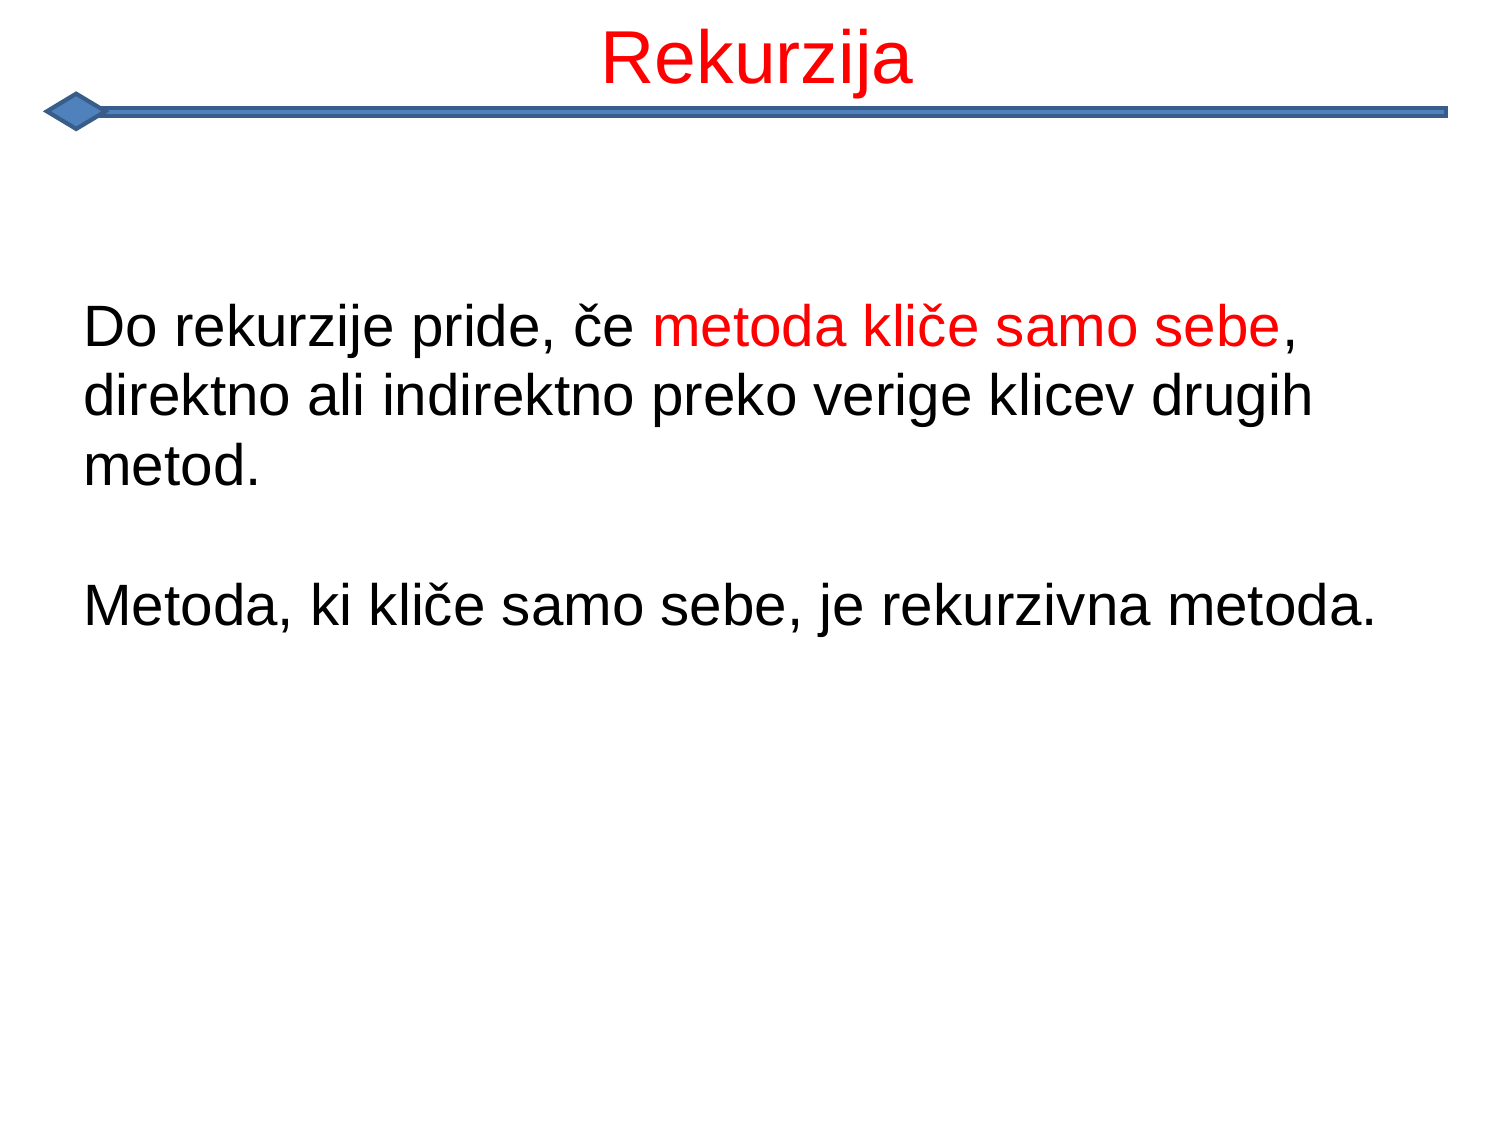

# Rekurzija
Do rekurzije pride, če metoda kliče samo sebe, direktno ali indirektno preko verige klicev drugih metod.
Metoda, ki kliče samo sebe, je rekurzivna metoda.